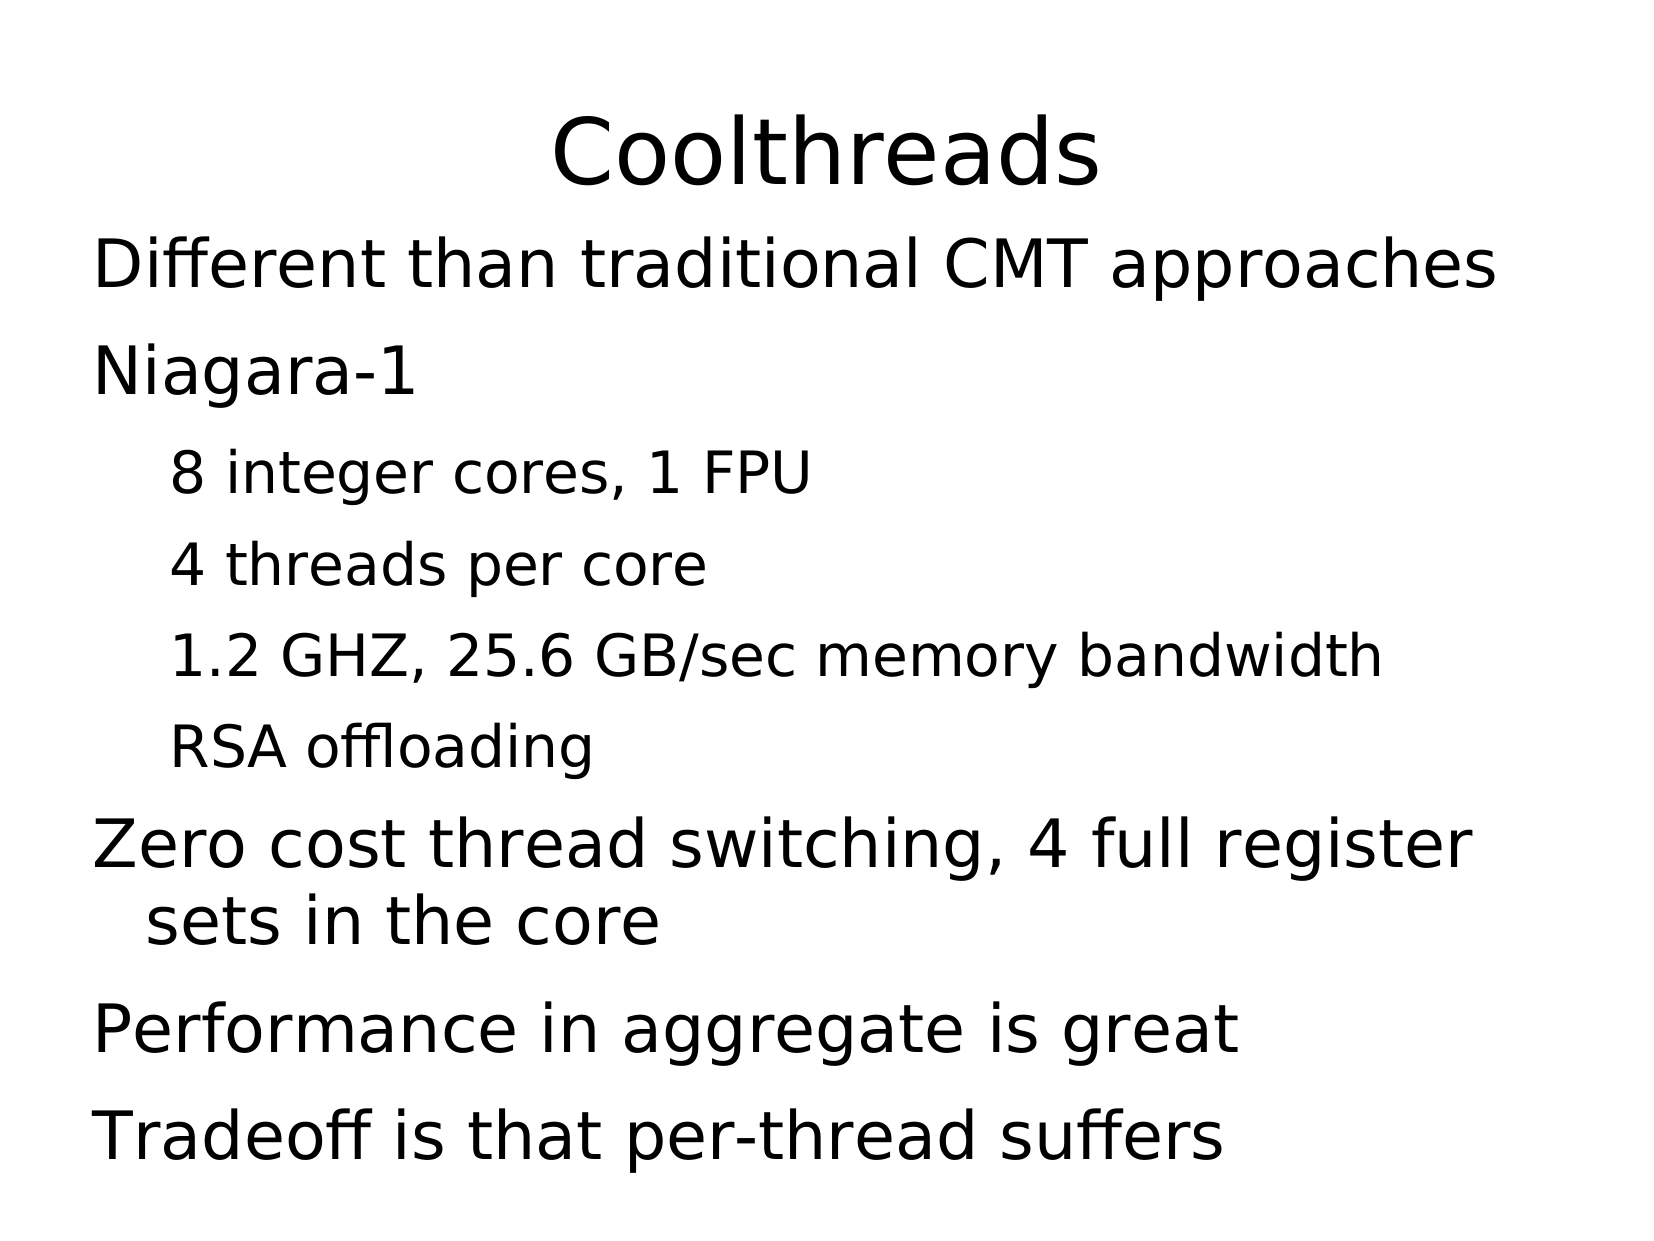

# Coolthreads
Different than traditional CMT approaches
Niagara-1
8 integer cores, 1 FPU
4 threads per core
1.2 GHZ, 25.6 GB/sec memory bandwidth
RSA offloading
Zero cost thread switching, 4 full register sets in the core
Performance in aggregate is great
Tradeoff is that per-thread suffers